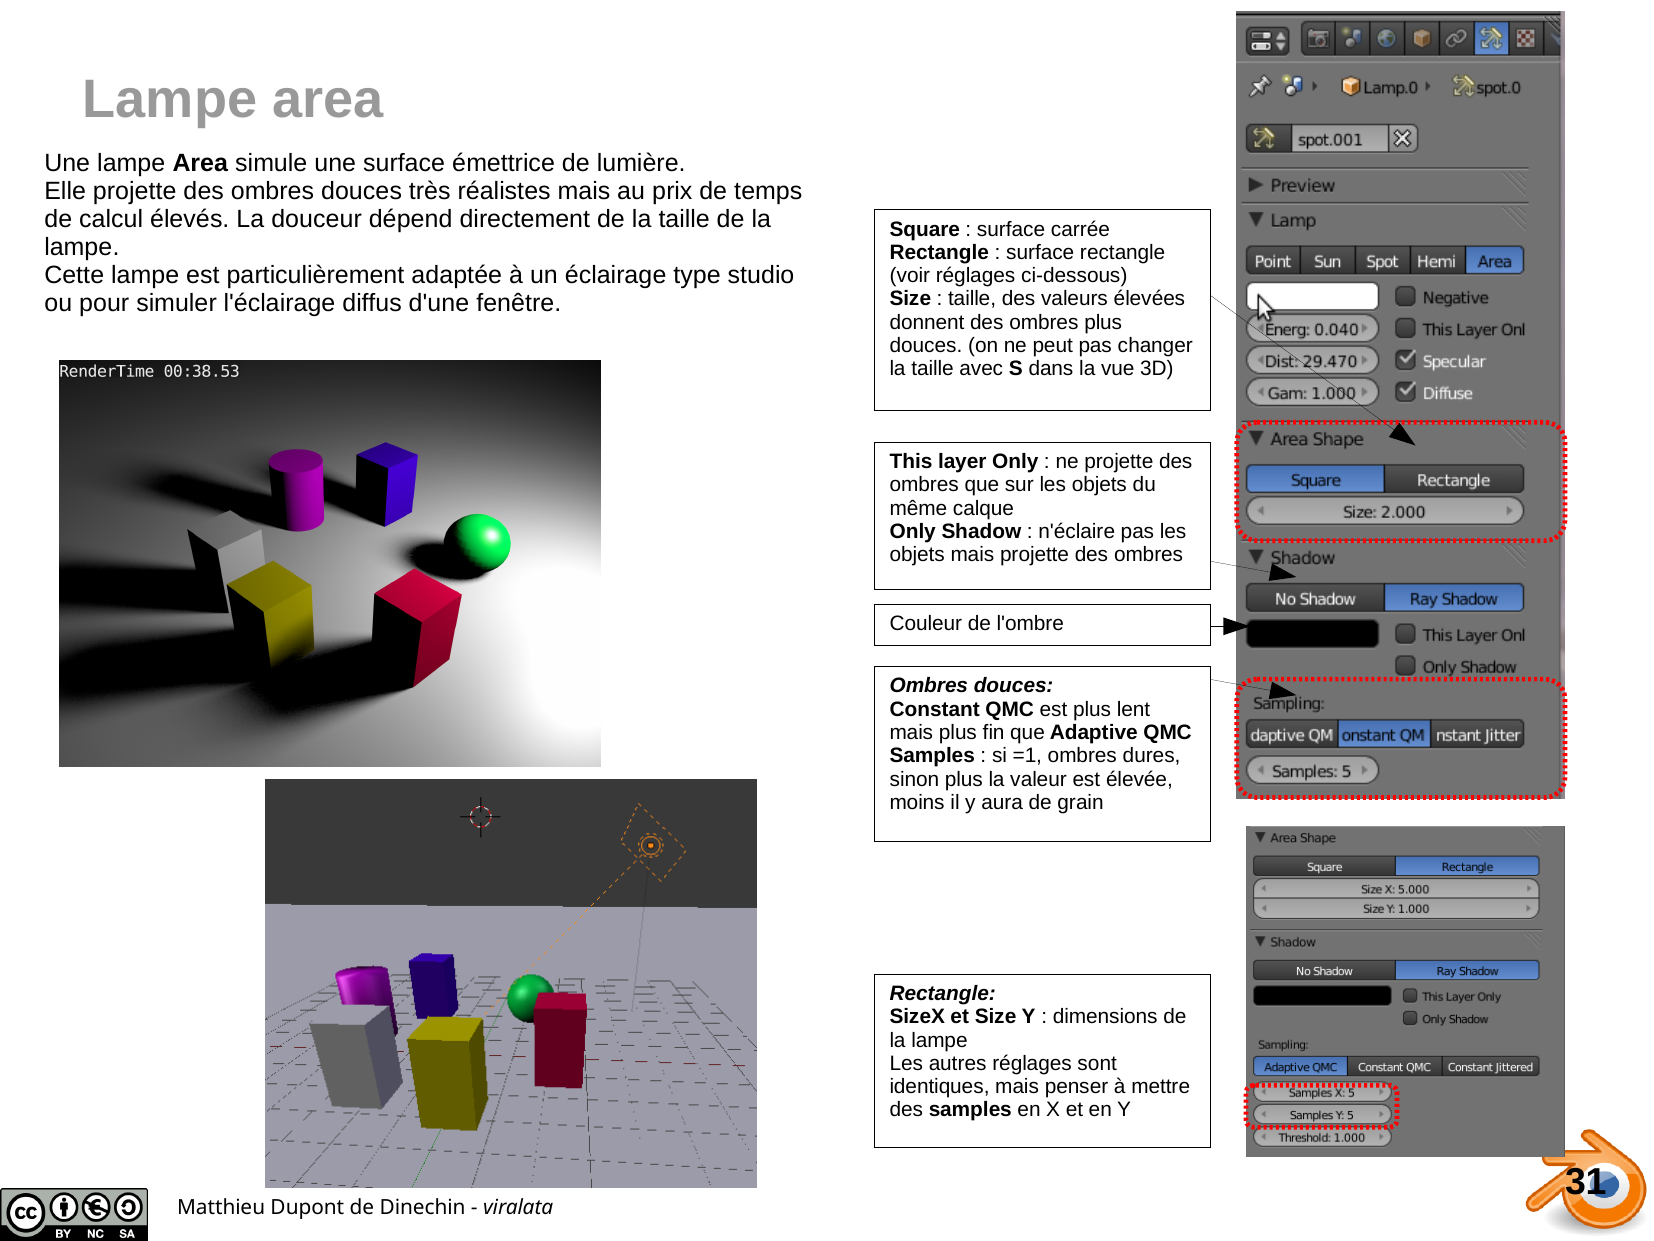

# Lampe area
Une lampe Area simule une surface émettrice de lumière.
Elle projette des ombres douces très réalistes mais au prix de temps de calcul élevés. La douceur dépend directement de la taille de la lampe.
Cette lampe est particulièrement adaptée à un éclairage type studio ou pour simuler l'éclairage diffus d'une fenêtre.
Square : surface carrée
Rectangle : surface rectangle (voir réglages ci-dessous)
Size : taille, des valeurs élevées donnent des ombres plus douces. (on ne peut pas changer la taille avec S dans la vue 3D)
This layer Only : ne projette des ombres que sur les objets du même calque
Only Shadow : n'éclaire pas les objets mais projette des ombres
Couleur de l'ombre
Ombres douces:
Constant QMC est plus lent mais plus fin que Adaptive QMC
Samples : si =1, ombres dures, sinon plus la valeur est élevée, moins il y aura de grain
Rectangle:
SizeX et Size Y : dimensions de la lampe
Les autres réglages sont identiques, mais penser à mettre des samples en X et en Y
31
Cours Blender Mars 2010